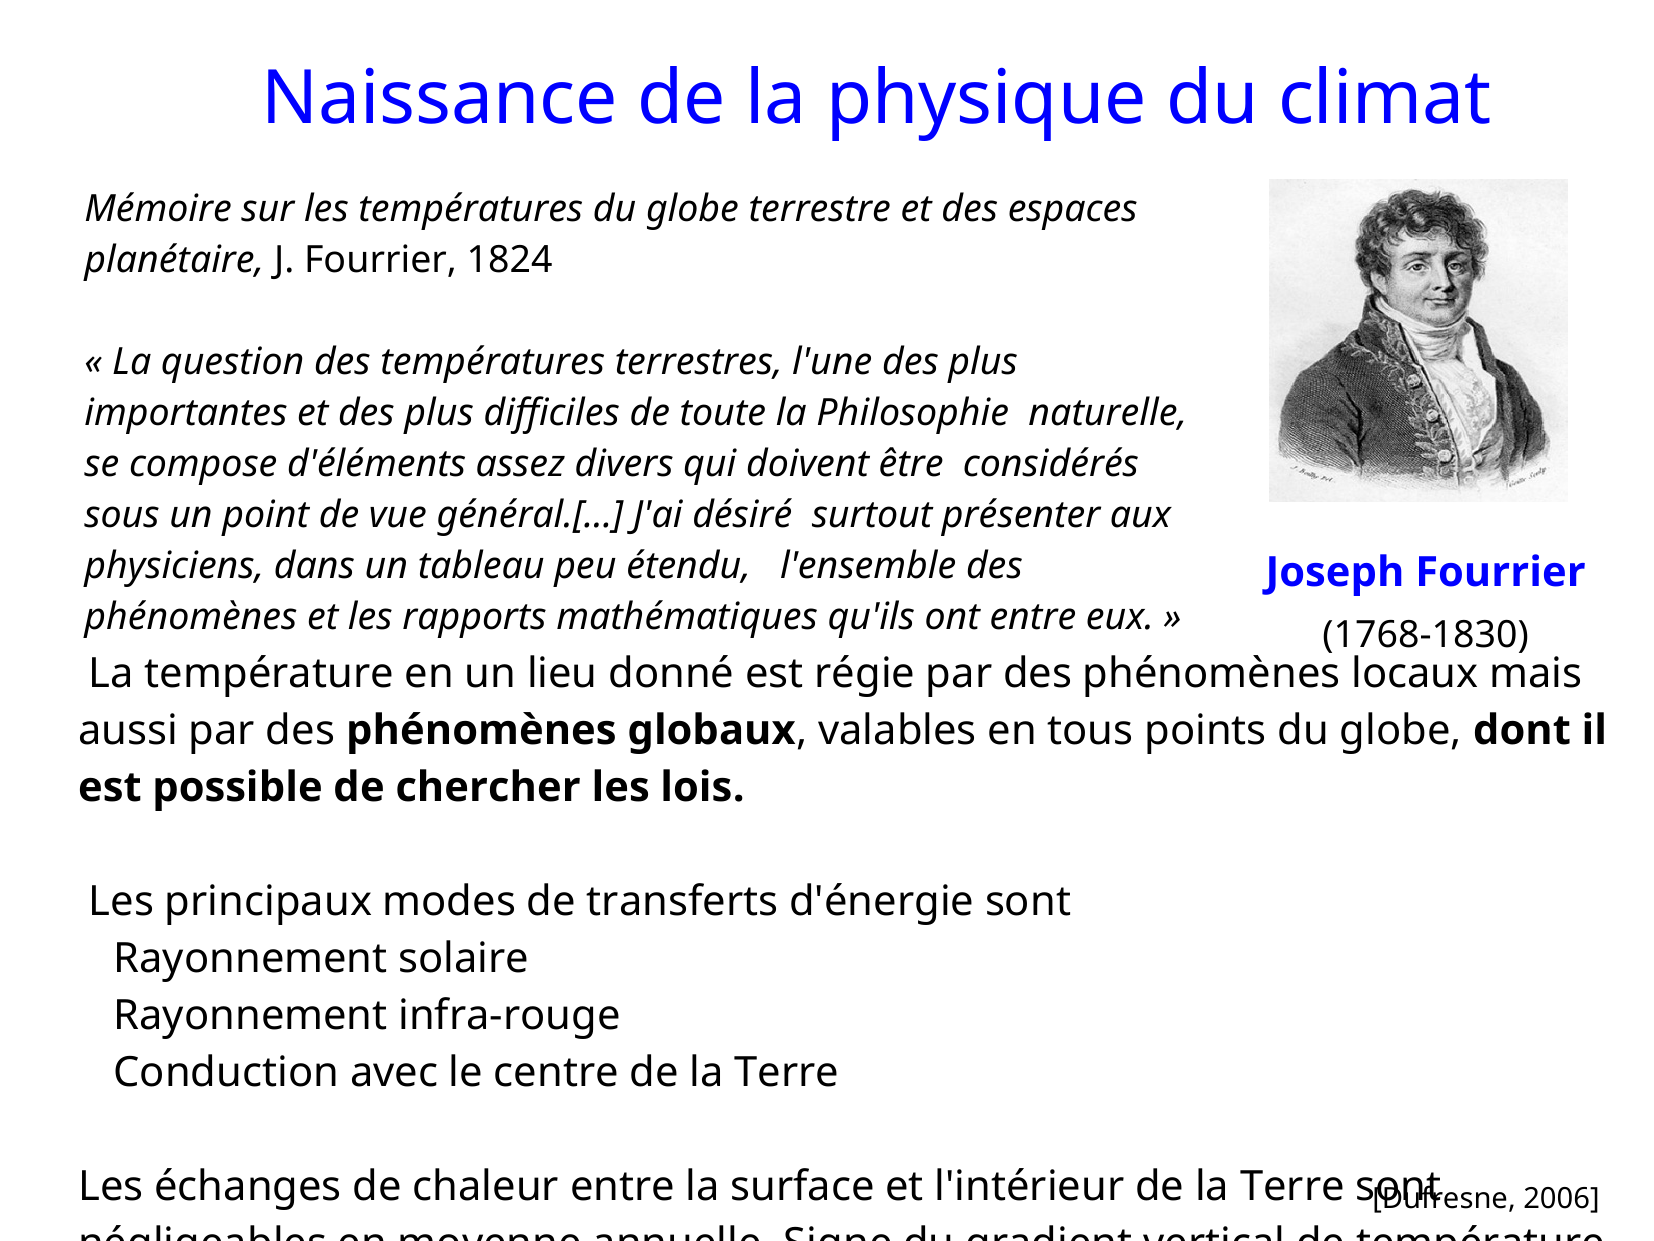

# Naissance de la physique du climat
Mémoire sur les températures du globe terrestre et des espaces planétaire, J. Fourrier, 1824
« La question des températures terrestres, l'une des plus importantes et des plus difficiles de toute la Philosophie naturelle, se compose d'éléments assez divers qui doivent être considérés sous un point de vue général.[...] J'ai désiré surtout présenter aux physiciens, dans un tableau peu étendu, l'ensemble des phénomènes et les rapports mathématiques qu'ils ont entre eux. »
Joseph Fourrier
(1768-1830)
 La température en un lieu donné est régie par des phénomènes locaux mais aussi par des phénomènes globaux, valables en tous points du globe, dont il est possible de chercher les lois.
 Les principaux modes de transferts d'énergie sont
Rayonnement solaire
Rayonnement infra-rouge
Conduction avec le centre de la Terre
Les échanges de chaleur entre la surface et l'intérieur de la Terre sont négligeables en moyenne annuelle. Signe du gradient vertical de température opposé dans le sol et dans les océans.
[Dufresne, 2006]